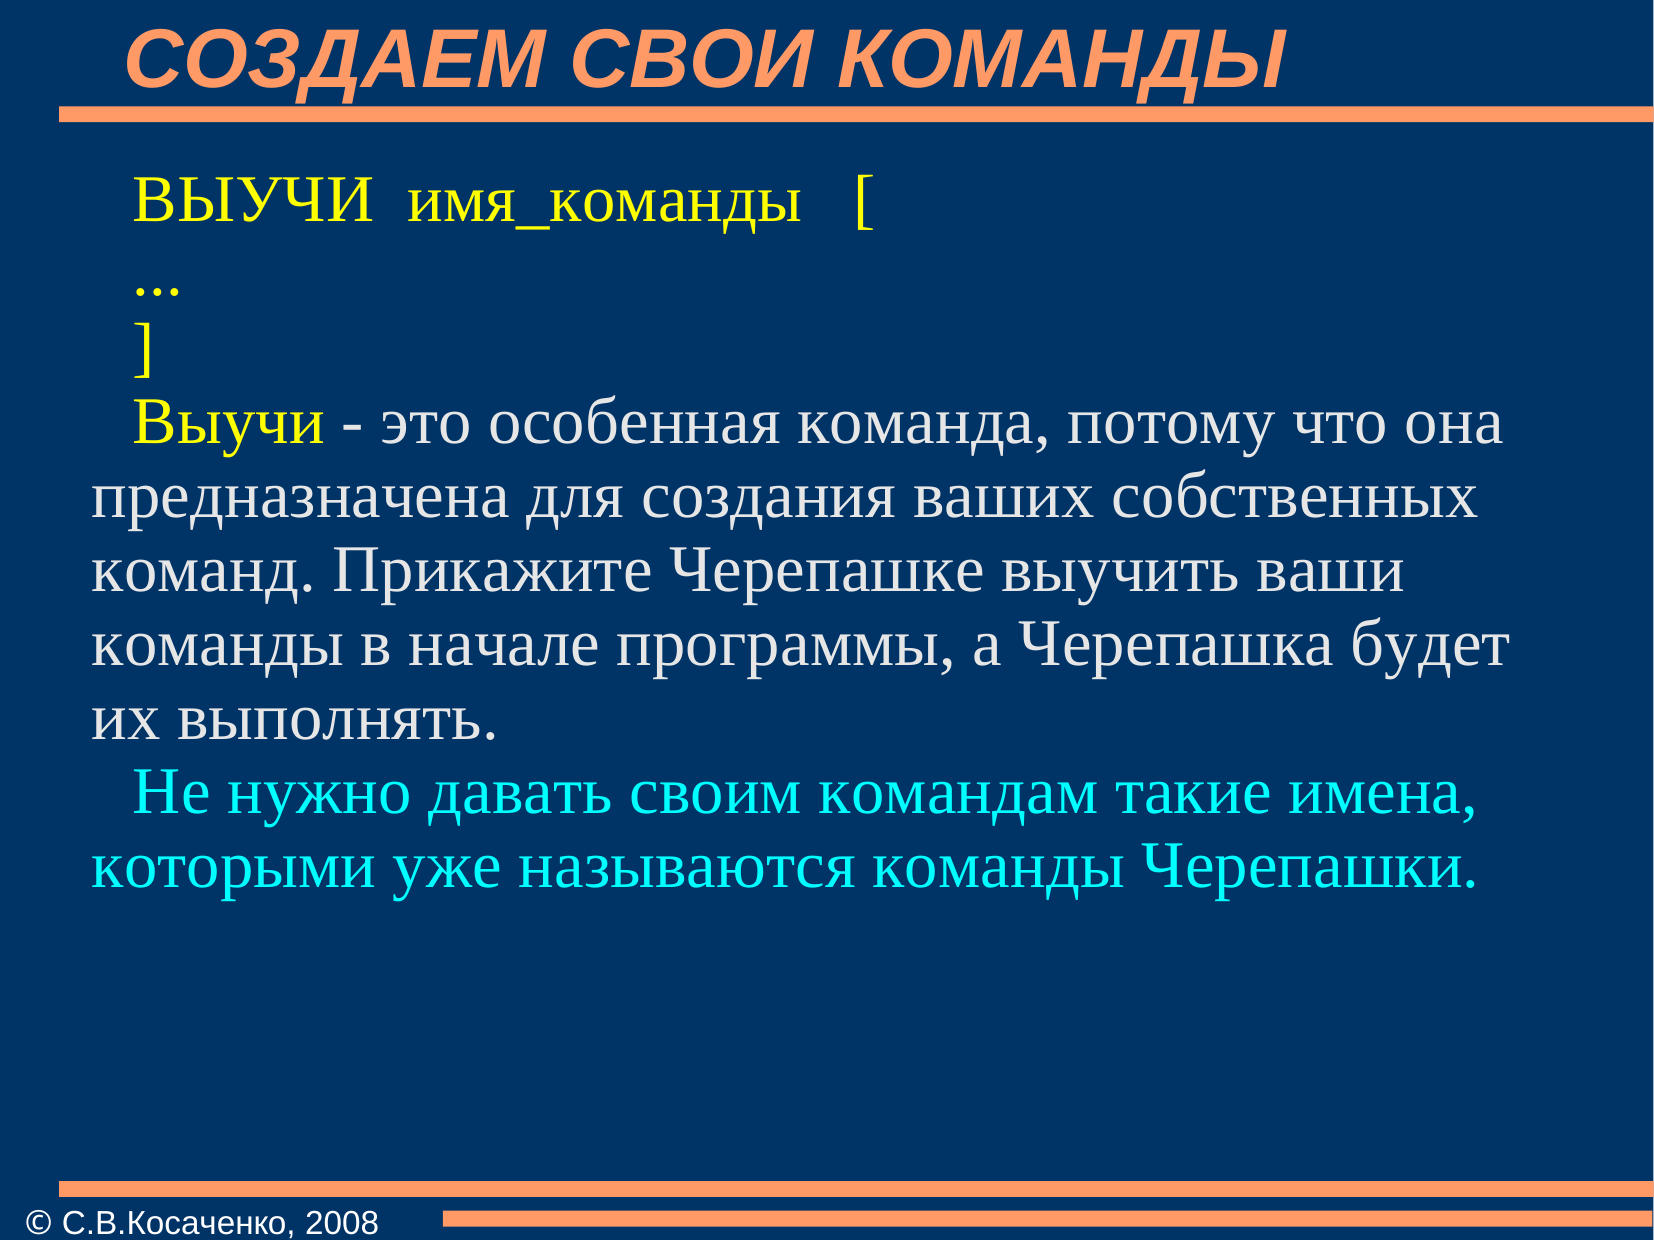

# СОЗДАЕМ СВОИ КОМАНДЫ
ВЫУЧИ имя_команды [
...
]
Выучи - это особенная команда, потому что она предназначена для создания ваших собственных команд. Прикажите Черепашке выучить ваши команды в начале программы, а Черепашка будет их выполнять.
Не нужно давать своим командам такие имена, которыми уже называются команды Черепашки.